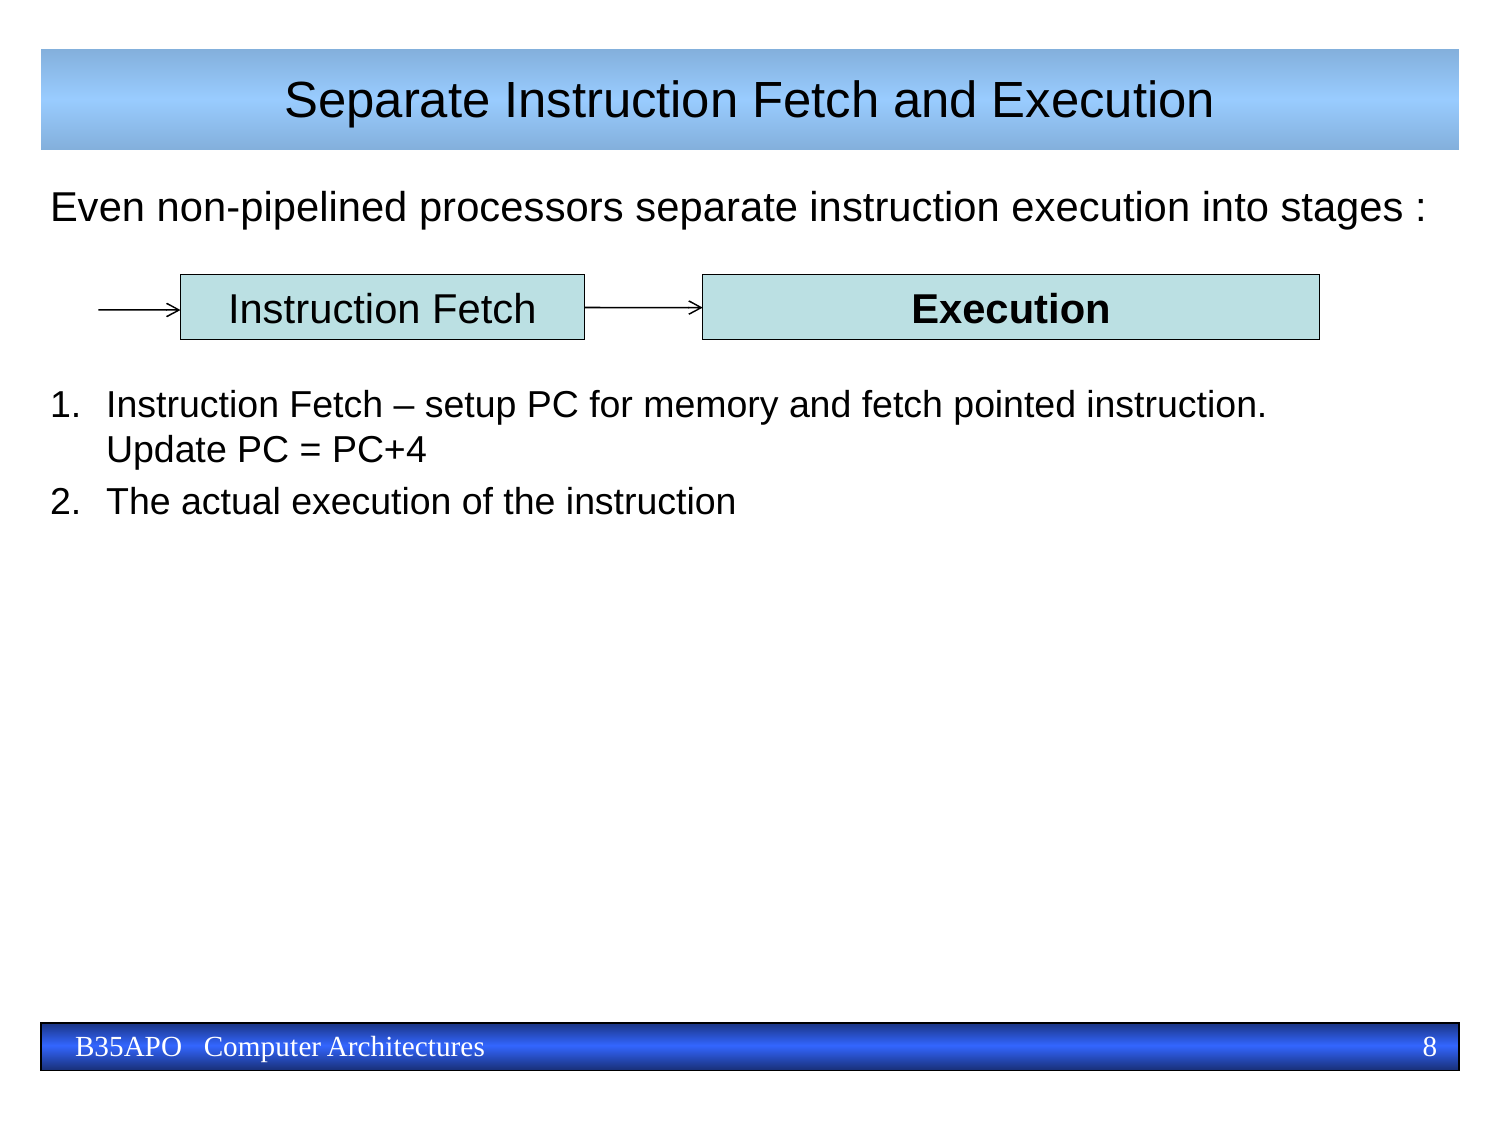

# Separate Instruction Fetch and Execution
Even non-pipelined processors separate instruction execution into stages :
Instruction Fetch – setup PC for memory and fetch pointed instruction.
Update PC = PC+4
The actual execution of the instruction
Instruction Fetch
Execution
B35APO Computer Architectures
8